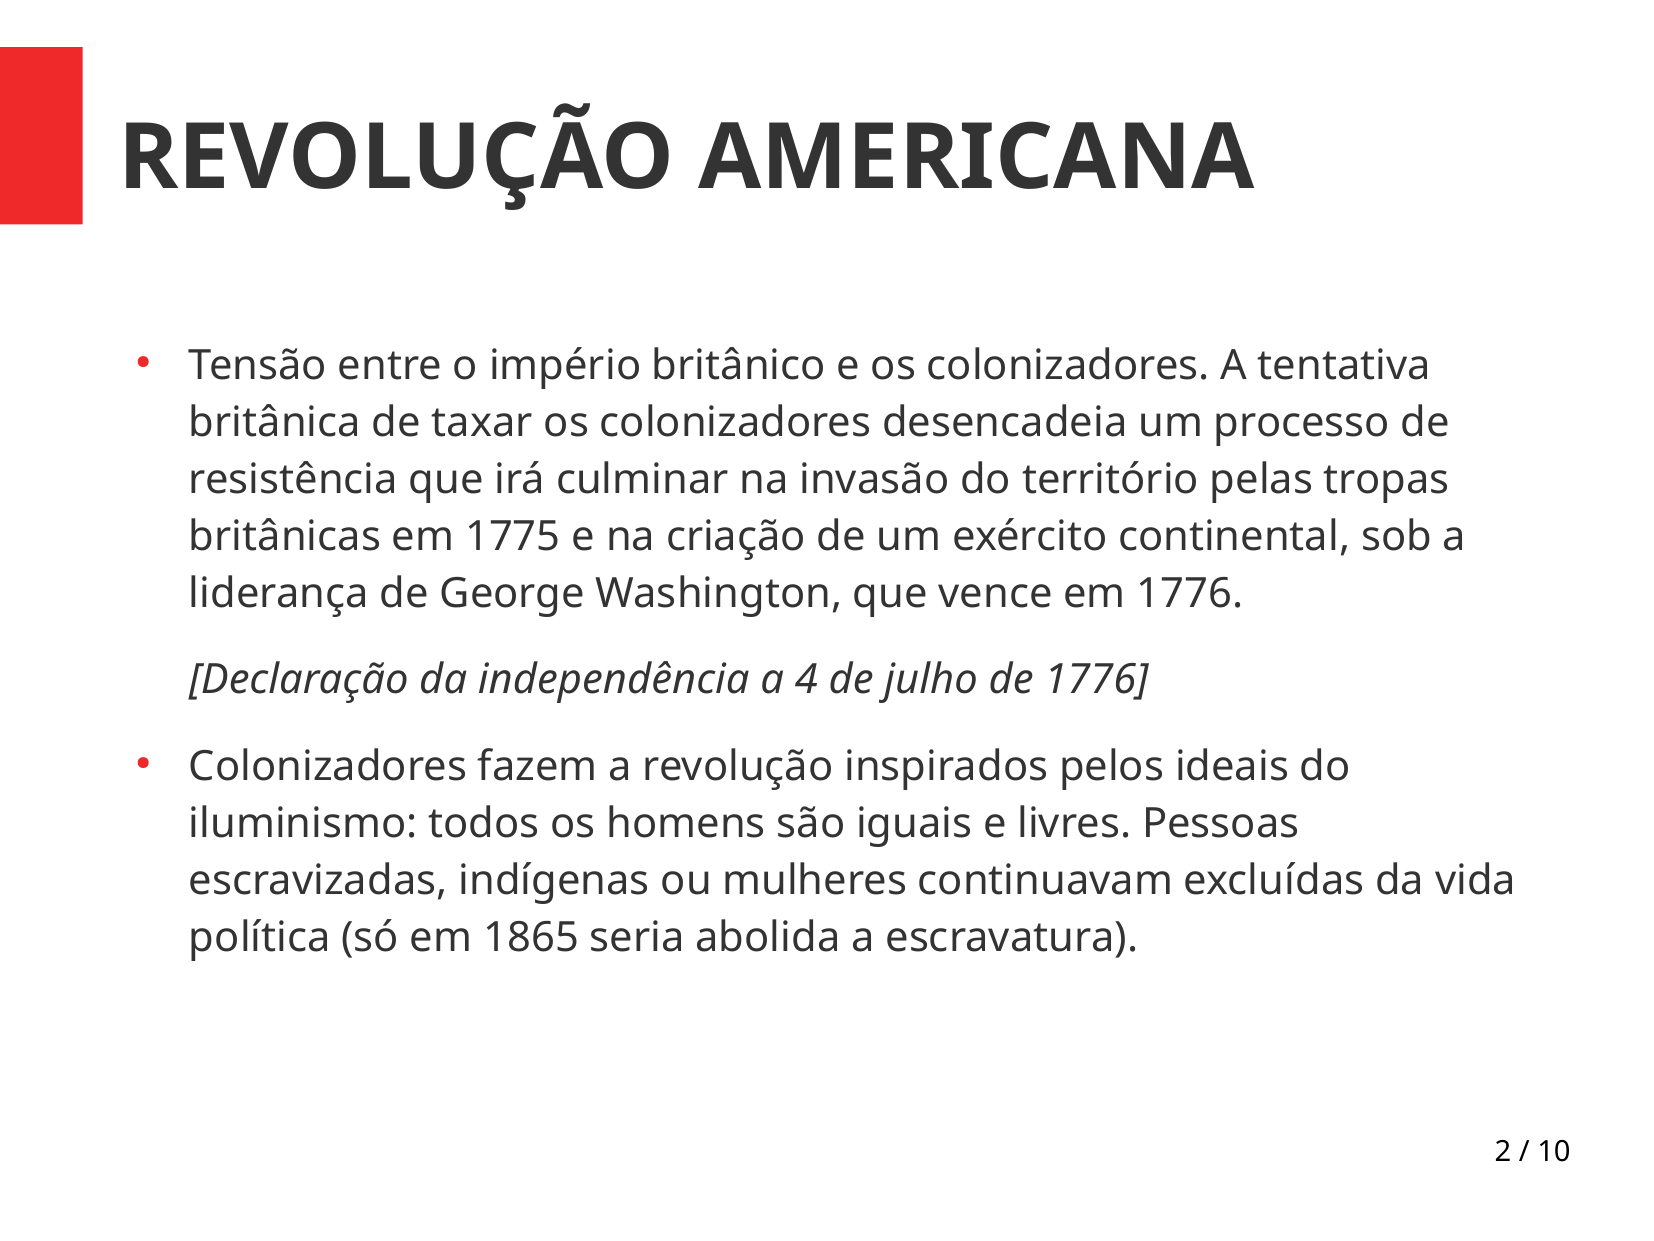

# REVOLUÇÃO AMERICANA
Tensão entre o império britânico e os colonizadores. A tentativa britânica de taxar os colonizadores desencadeia um processo de resistência que irá culminar na invasão do território pelas tropas britânicas em 1775 e na criação de um exército continental, sob a liderança de George Washington, que vence em 1776.
[Declaração da independência a 4 de julho de 1776]
Colonizadores fazem a revolução inspirados pelos ideais do iluminismo: todos os homens são iguais e livres. Pessoas escravizadas, indígenas ou mulheres continuavam excluídas da vida política (só em 1865 seria abolida a escravatura).
2